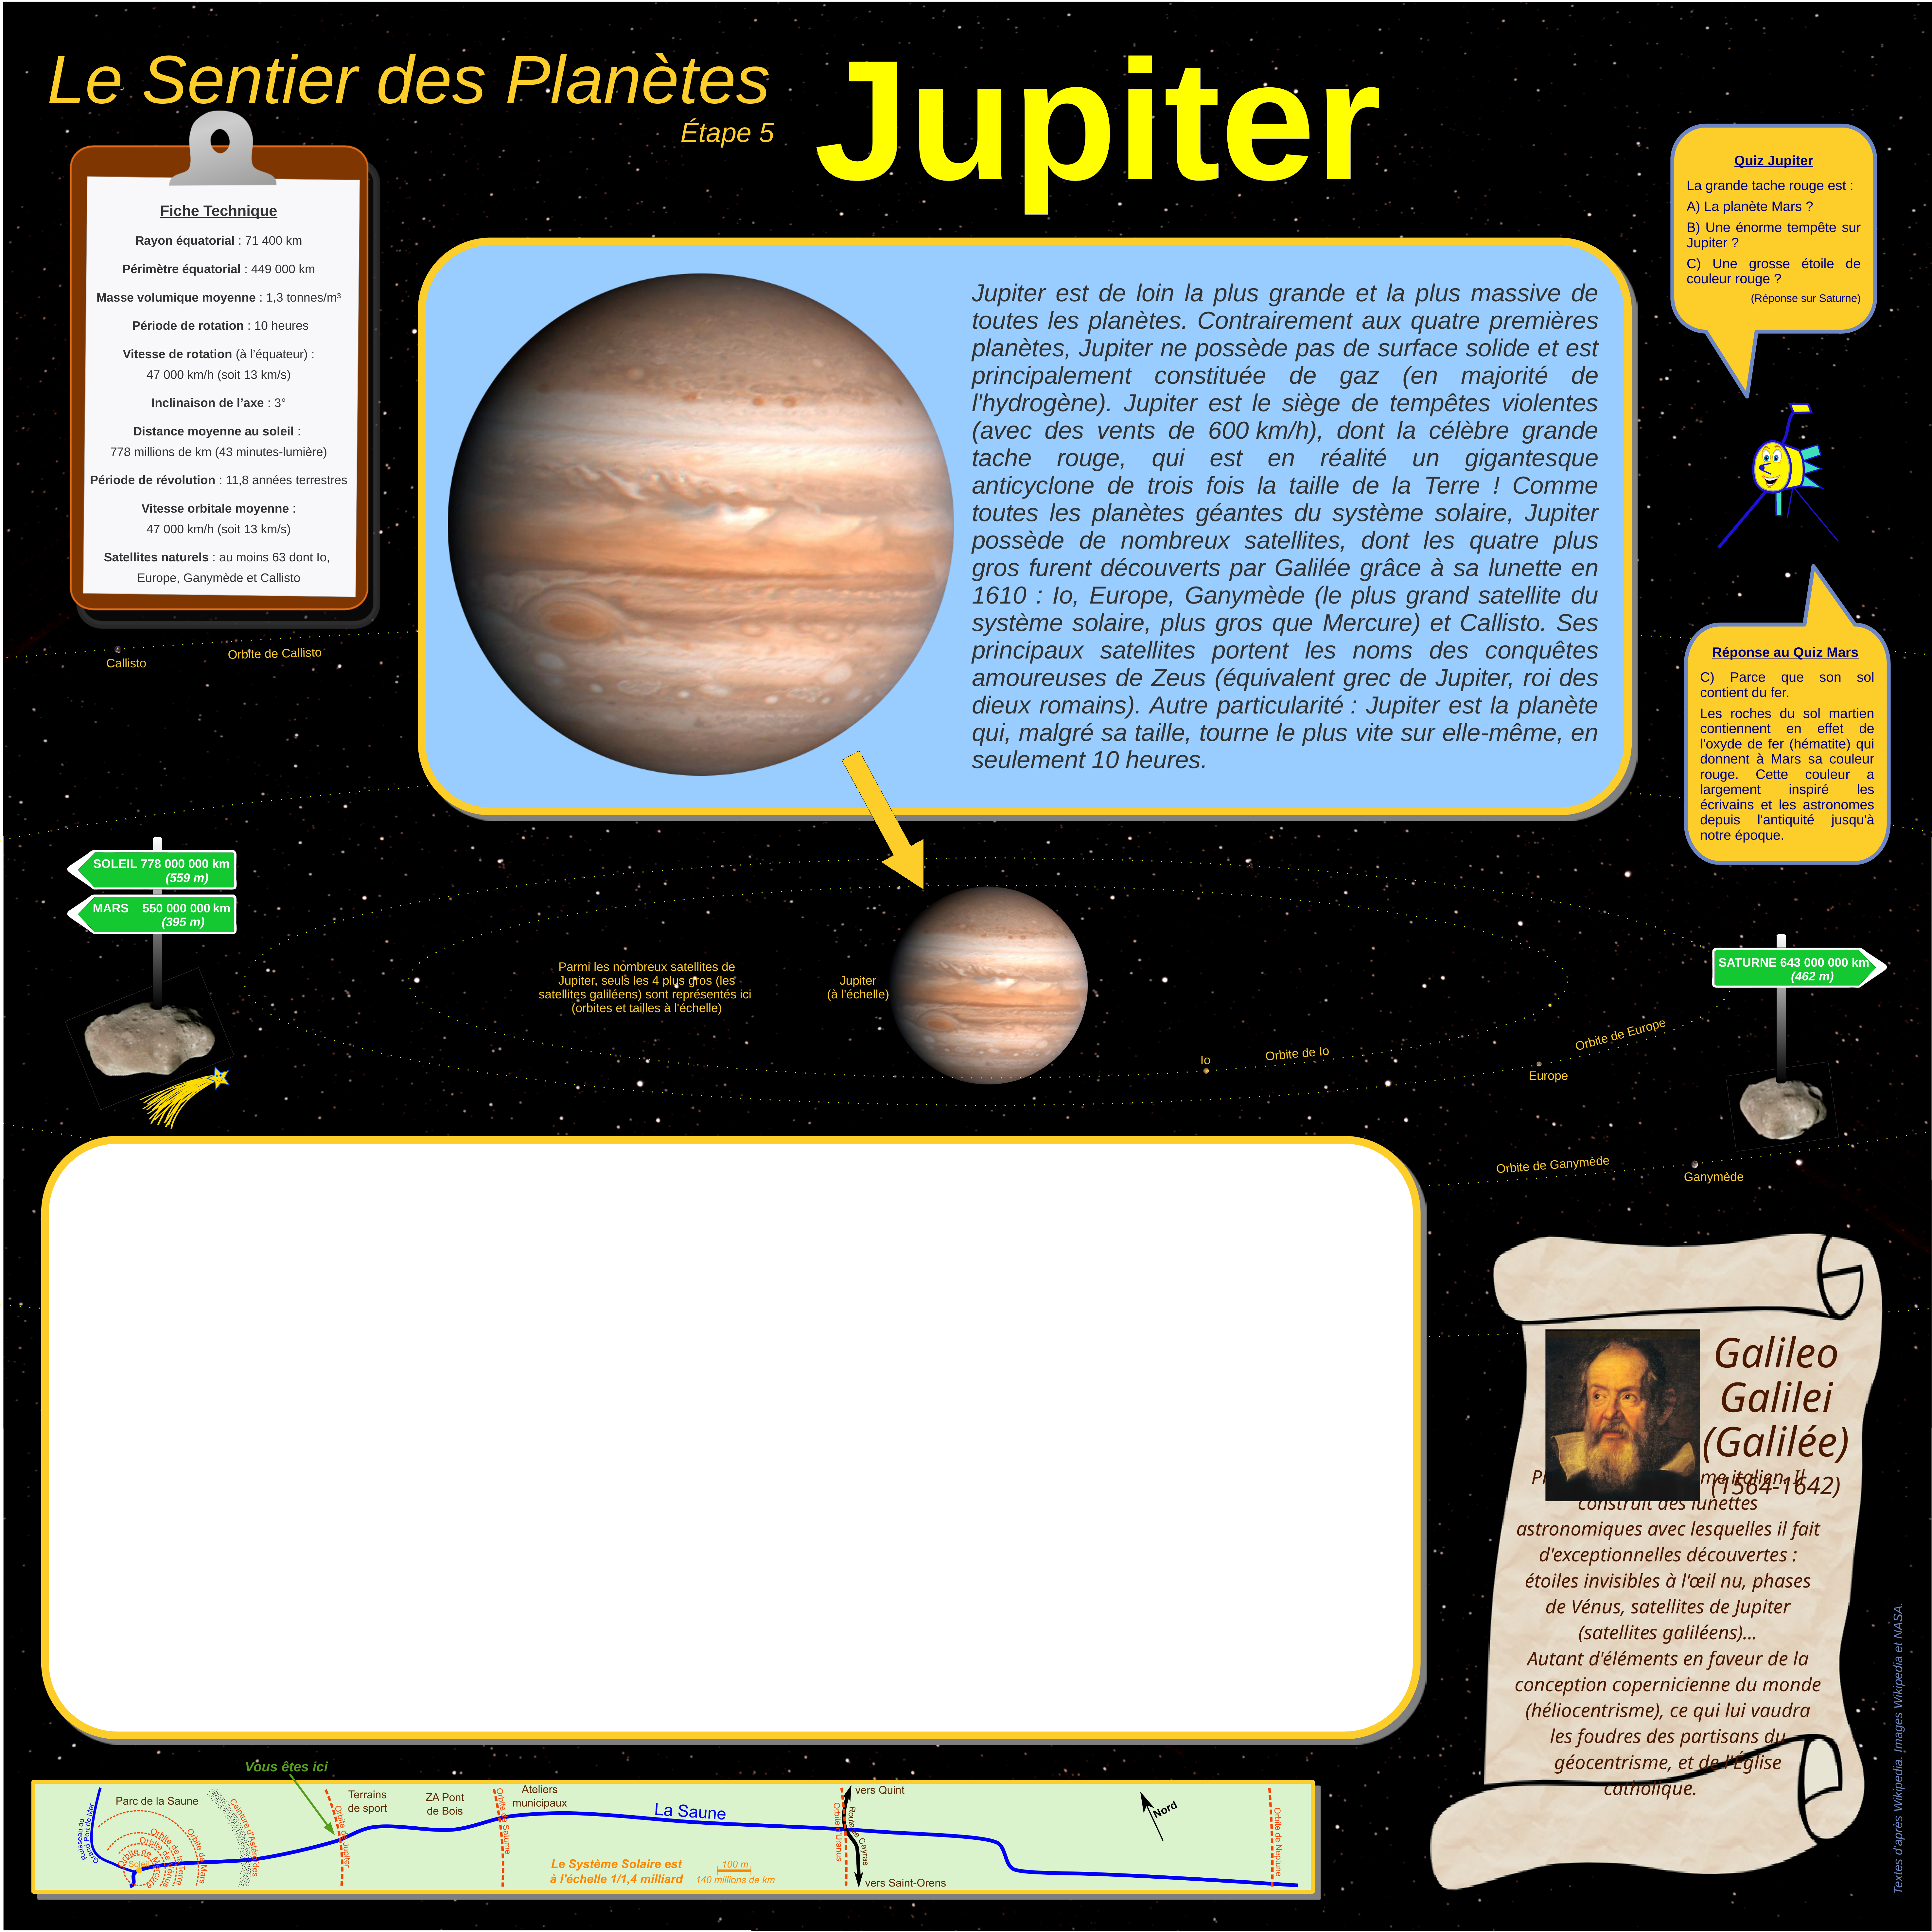

Jupiter
Le Sentier des Planètes
Étape 5
Fiche Technique
Rayon équatorial : 71 400 km
Périmètre équatorial : 449 000 km
Masse volumique moyenne : 1,3 tonnes/m³
 Période de rotation : 10 heures
Vitesse de rotation (à l’équateur) :
47 000 km/h (soit 13 km/s)
Inclinaison de l’axe : 3°
Distance moyenne au soleil :
778 millions de km (43 minutes-lumière)
Période de révolution : 11,8 années terrestres
Vitesse orbitale moyenne :
47 000 km/h (soit 13 km/s)
Satellites naturels : au moins 63 dont Io, Europe, Ganymède et Callisto
Quiz Jupiter
La grande tache rouge est :
A) La planète Mars ?
B) Une énorme tempête sur Jupiter ?
C) Une grosse étoile de couleur rouge ?
(Réponse sur Saturne)
Jupiter est de loin la plus grande et la plus massive de toutes les planètes. Contrairement aux quatre premières planètes, Jupiter ne possède pas de surface solide et est principalement constituée de gaz (en majorité de l'hydrogène). Jupiter est le siège de tempêtes violentes (avec des vents de 600 km/h), dont la célèbre grande tache rouge, qui est en réalité un gigantesque anticyclone de trois fois la taille de la Terre ! Comme toutes les planètes géantes du système solaire, Jupiter possède de nombreux satellites, dont les quatre plus gros furent découverts par Galilée grâce à sa lunette en 1610 : Io, Europe, Ganymède (le plus grand satellite du système solaire, plus gros que Mercure) et Callisto. Ses principaux satellites portent les noms des conquêtes amoureuses de Zeus (équivalent grec de Jupiter, roi des dieux romains). Autre particularité : Jupiter est la planète qui, malgré sa taille, tourne le plus vite sur elle-même, en seulement 10 heures.
Réponse au Quiz Mars
C) Parce que son sol contient du fer.
Les roches du sol martien contiennent en effet de l'oxyde de fer (hématite) qui donnent à Mars sa couleur rouge. Cette couleur a largement inspiré les écrivains et les astronomes depuis l'antiquité jusqu'à notre époque.
Orbite de Callisto
Callisto
SOLEIL 778 000 000 km
			(559 m)
 MARS 550 000 000 km
			(395 m)
SATURNE 643 000 000 km
			(462 m)
Parmi les nombreux satellites de Jupiter, seuls les 4 plus gros (les satellites galiléens) sont représentés ici
(orbites et tailles à l'échelle)
Jupiter
(à l'échelle)
Orbite de Europe
Orbite de Io
Io
Europe
Orbite de Ganymède
Ganymède
Galileo
Galilei
(Galilée)
(1564-1642)
Physicien et astronome italien. Il construit des lunettes astronomiques avec lesquelles il fait d'exceptionnelles découvertes : étoiles invisibles à l'œil nu, phases de Vénus, satellites de Jupiter (satellites galiléens)...
Autant d'éléments en faveur de la conception copernicienne du monde (héliocentrisme), ce qui lui vaudra les foudres des partisans du géocentrisme, et de l'Église catholique.
Textes d'après Wikipedia. Images Wikipedia et NASA.
Vous êtes ici